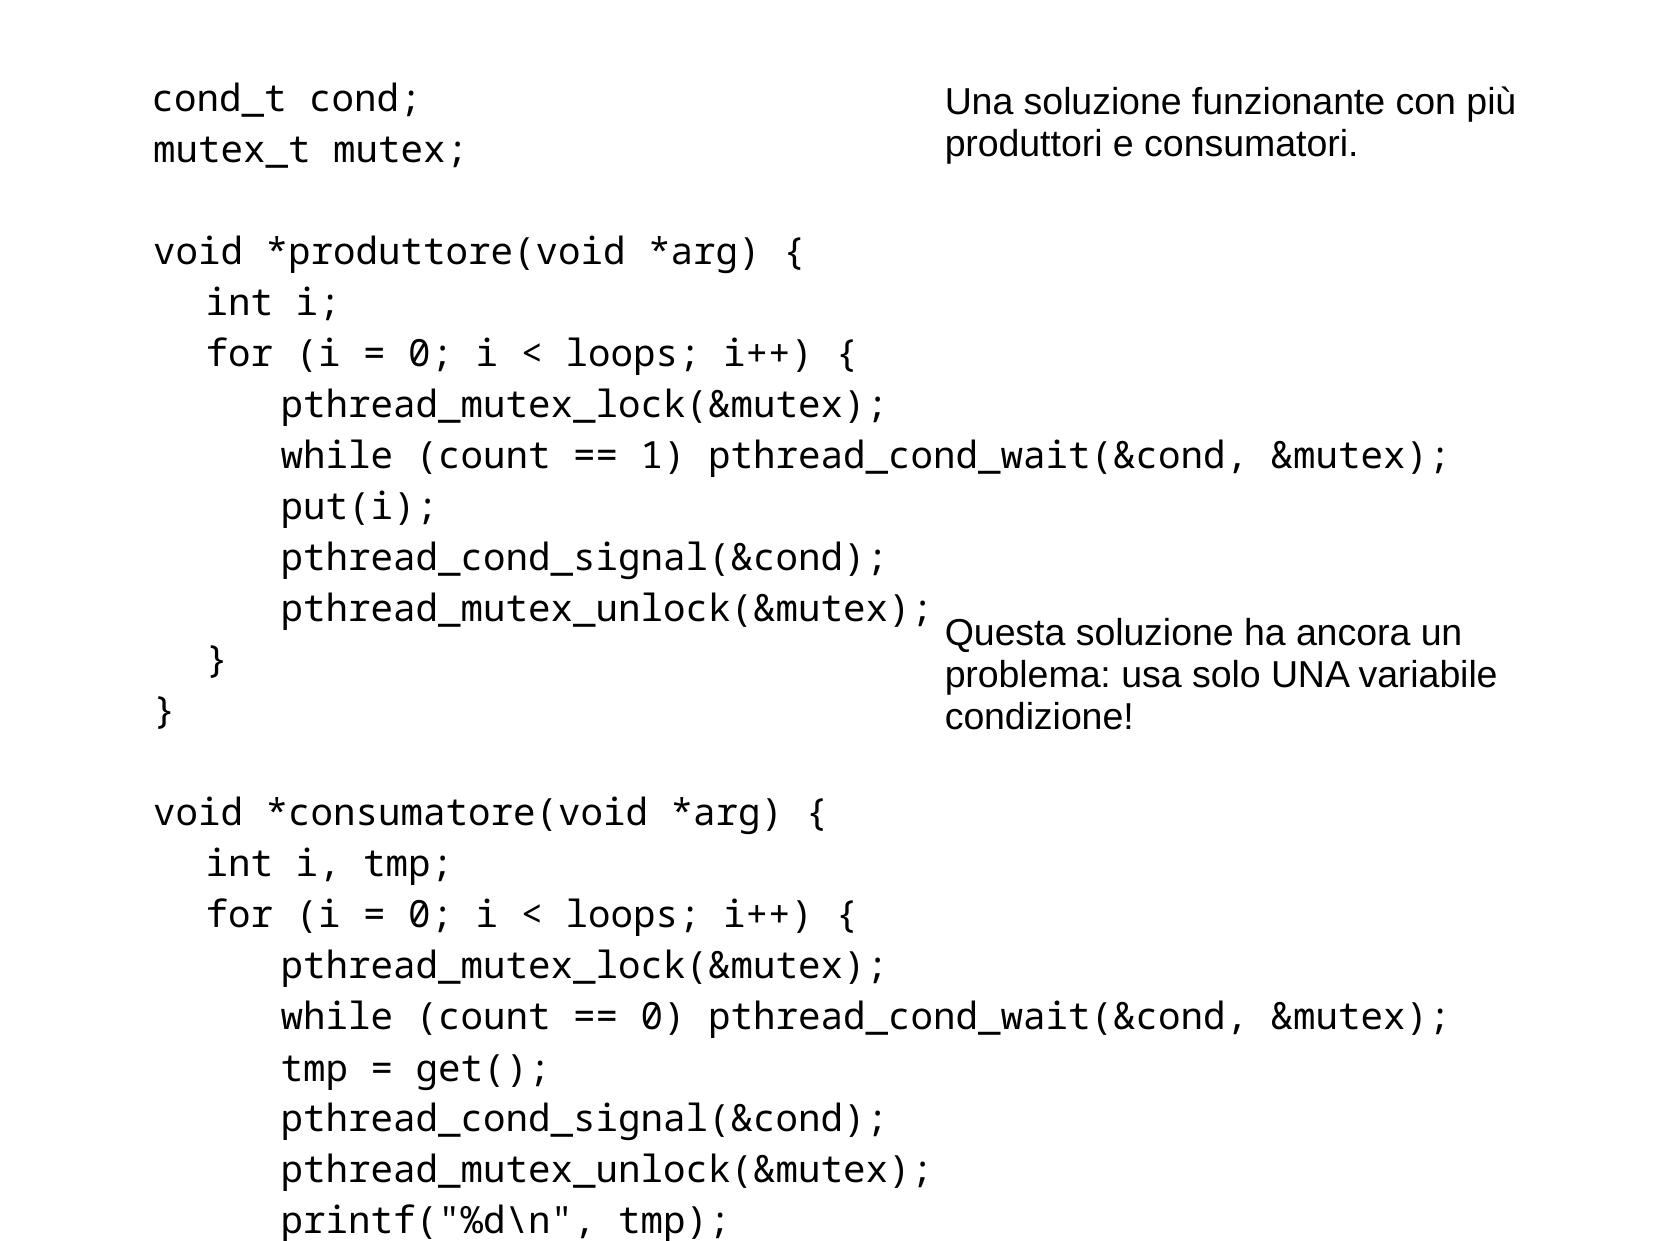

cond_t cond;
 mutex_t mutex;
 void *produttore(void *arg) {
 	int i;
 	for (i = 0; i < loops; i++) {
 		pthread_mutex_lock(&mutex);
 		while (count == 1) pthread_cond_wait(&cond, &mutex);
		put(i);
		pthread_cond_signal(&cond);
 		pthread_mutex_unlock(&mutex);
 	}
 }
 void *consumatore(void *arg) {
 	int i, tmp;
 	for (i = 0; i < loops; i++) {
 		pthread_mutex_lock(&mutex);
 		while (count == 0) pthread_cond_wait(&cond, &mutex);
 		tmp = get();
 		pthread_cond_signal(&cond);
 		pthread_mutex_unlock(&mutex);
 		printf("%d\n", tmp);
 	}
 }
Una soluzione funzionante con più produttori e consumatori.
Questa soluzione ha ancora un problema: usa solo UNA variabile condizione!